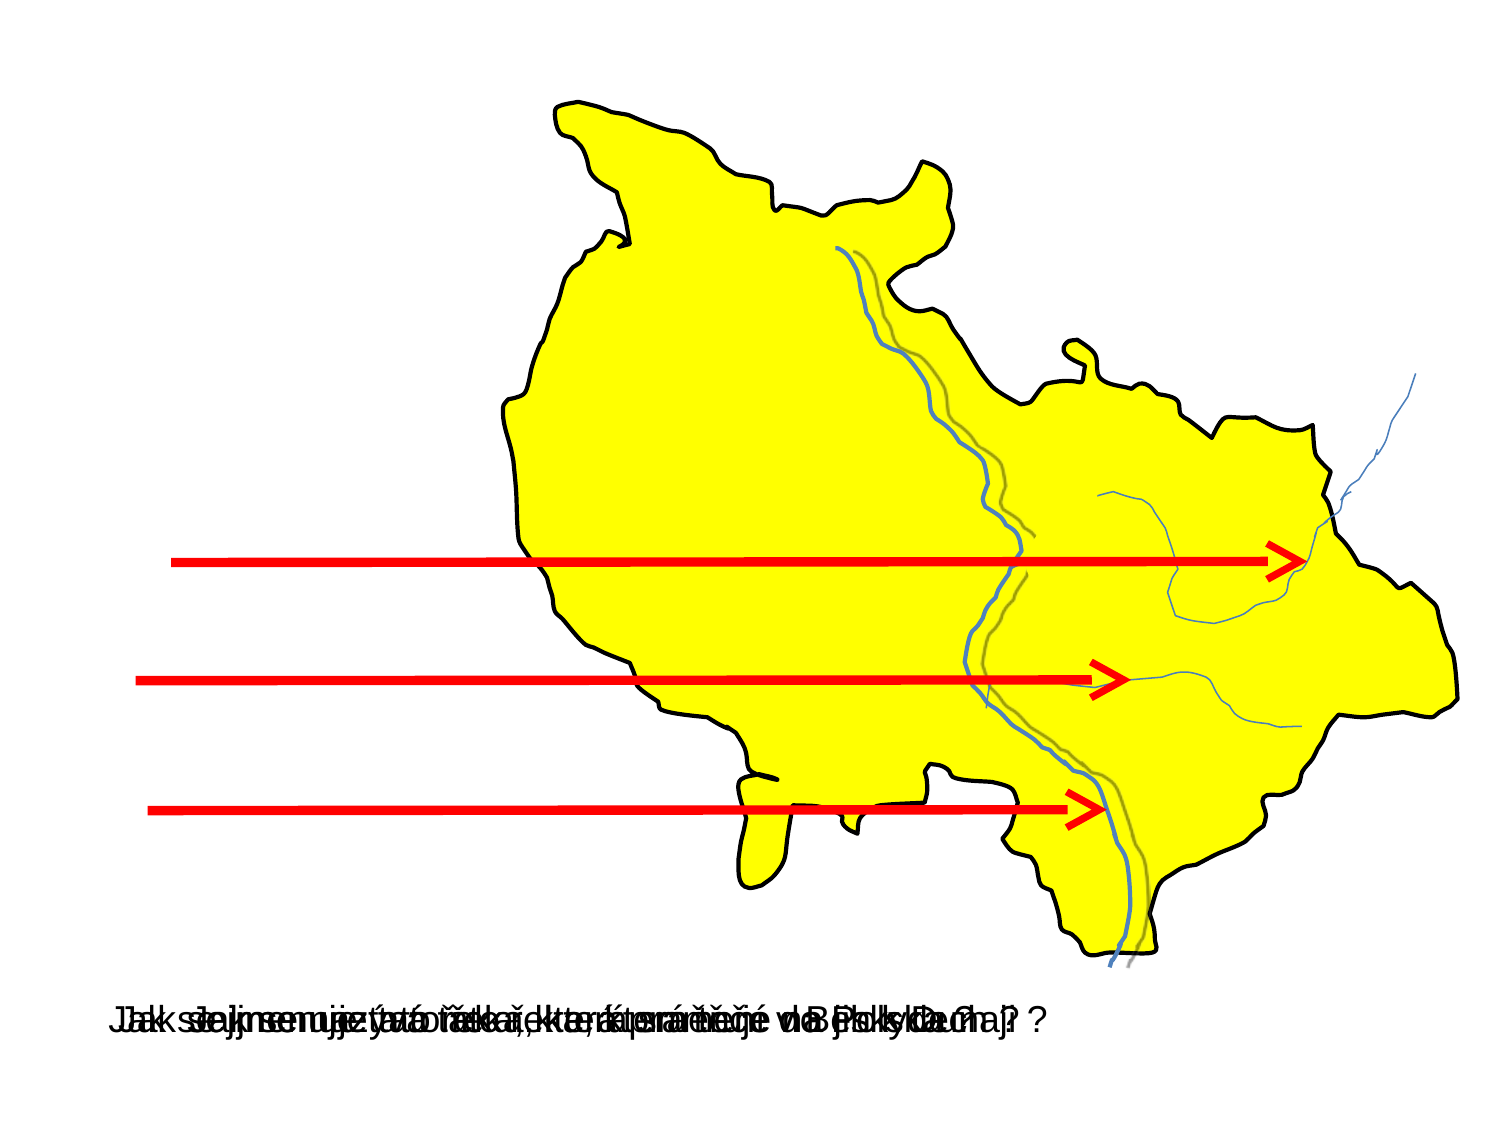

Jak se jmenuje tato řeka, která pramení v Beskydech ?
Jak se jmenuje tato řeka, která směřuje na jih k Dunaji ?
Jak se nazývá tato řeka, která teče do Polska ?